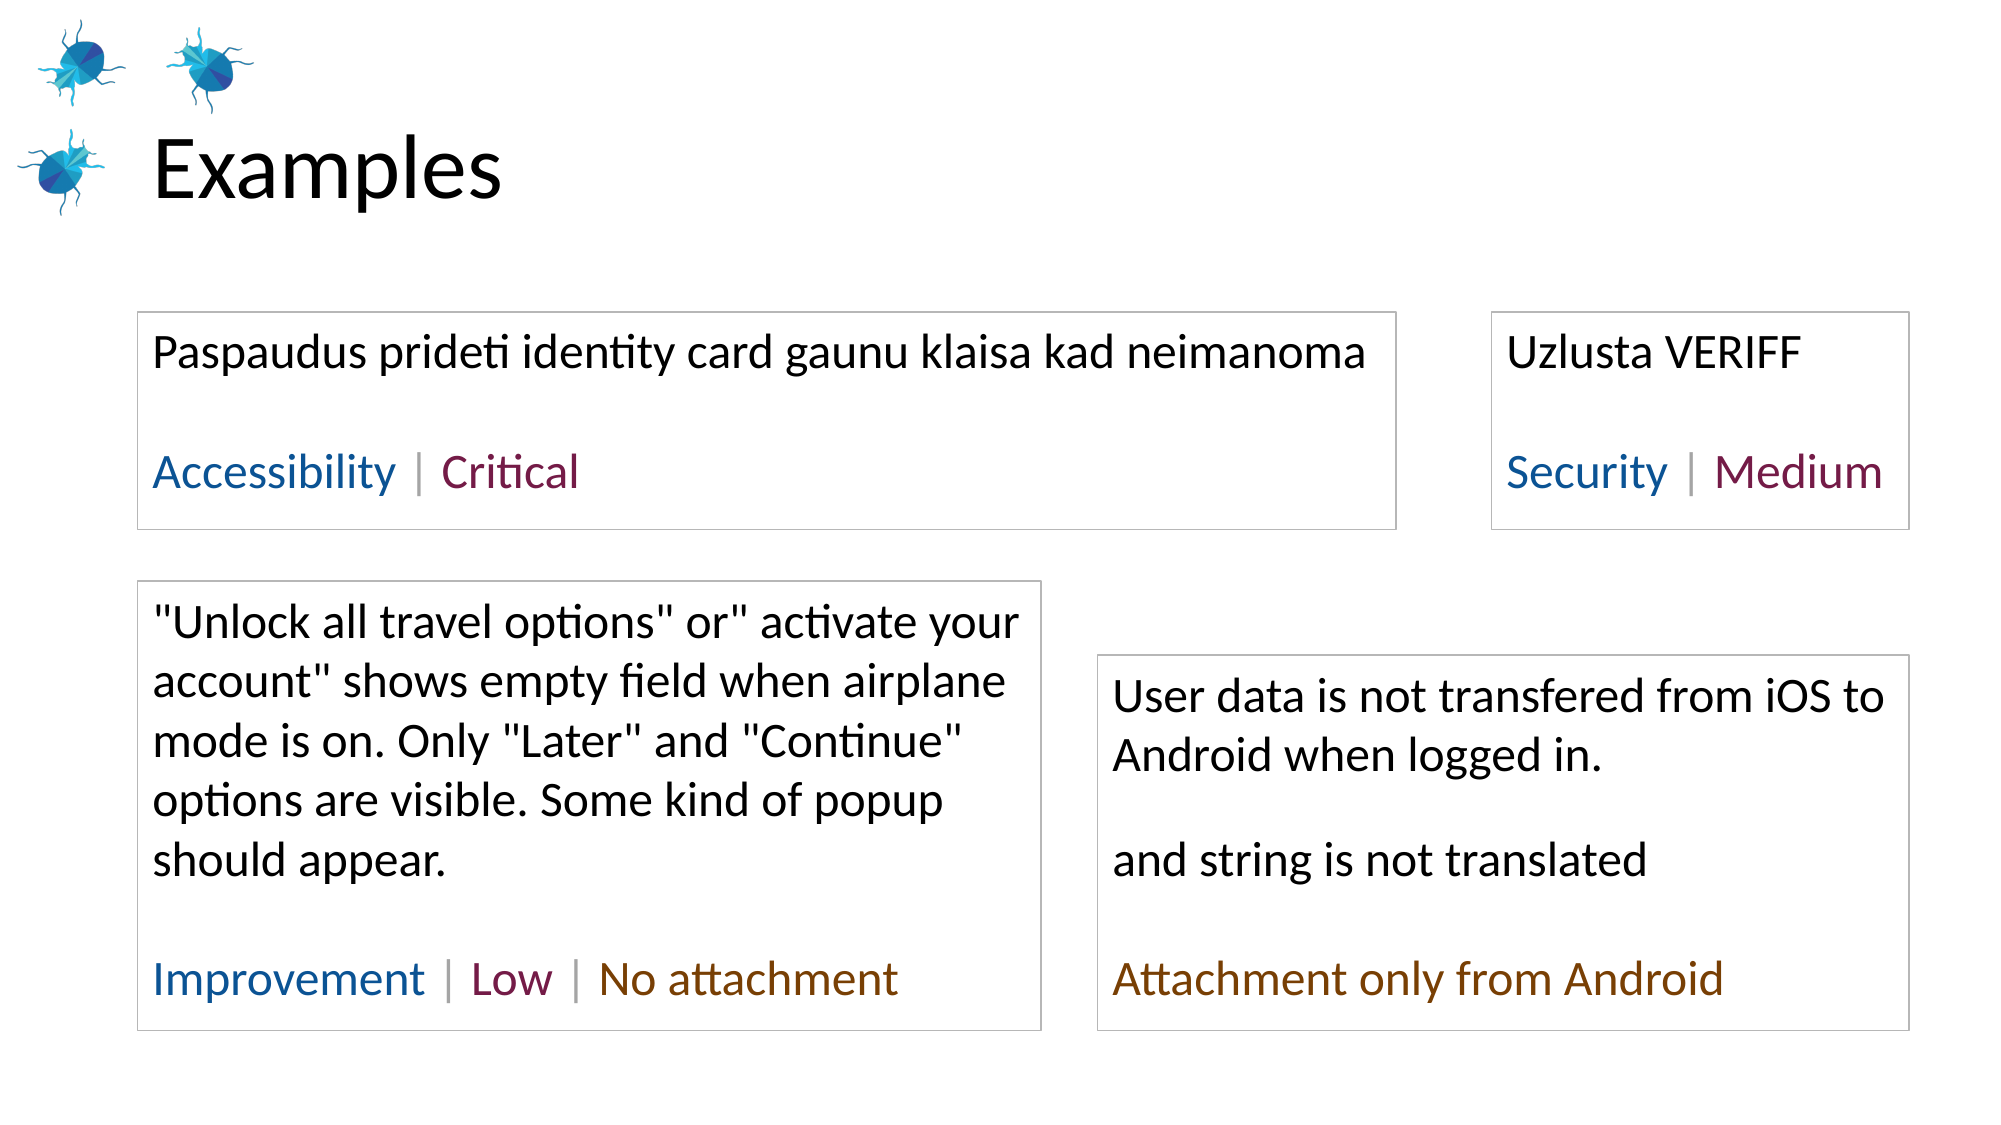

# Examples
Paspaudus prideti identity card gaunu klaisa kad neimanoma
Accessibility | Critical
Uzlusta VERIFF
Security | Medium
"Unlock all travel options" or" activate your account" shows empty field when airplane mode is on. Only "Later" and "Continue" options are visible. Some kind of popup should appear.
Improvement | Low | No attachment
User data is not transfered from iOS to Android when logged in.
and string is not translated
Attachment only from Android